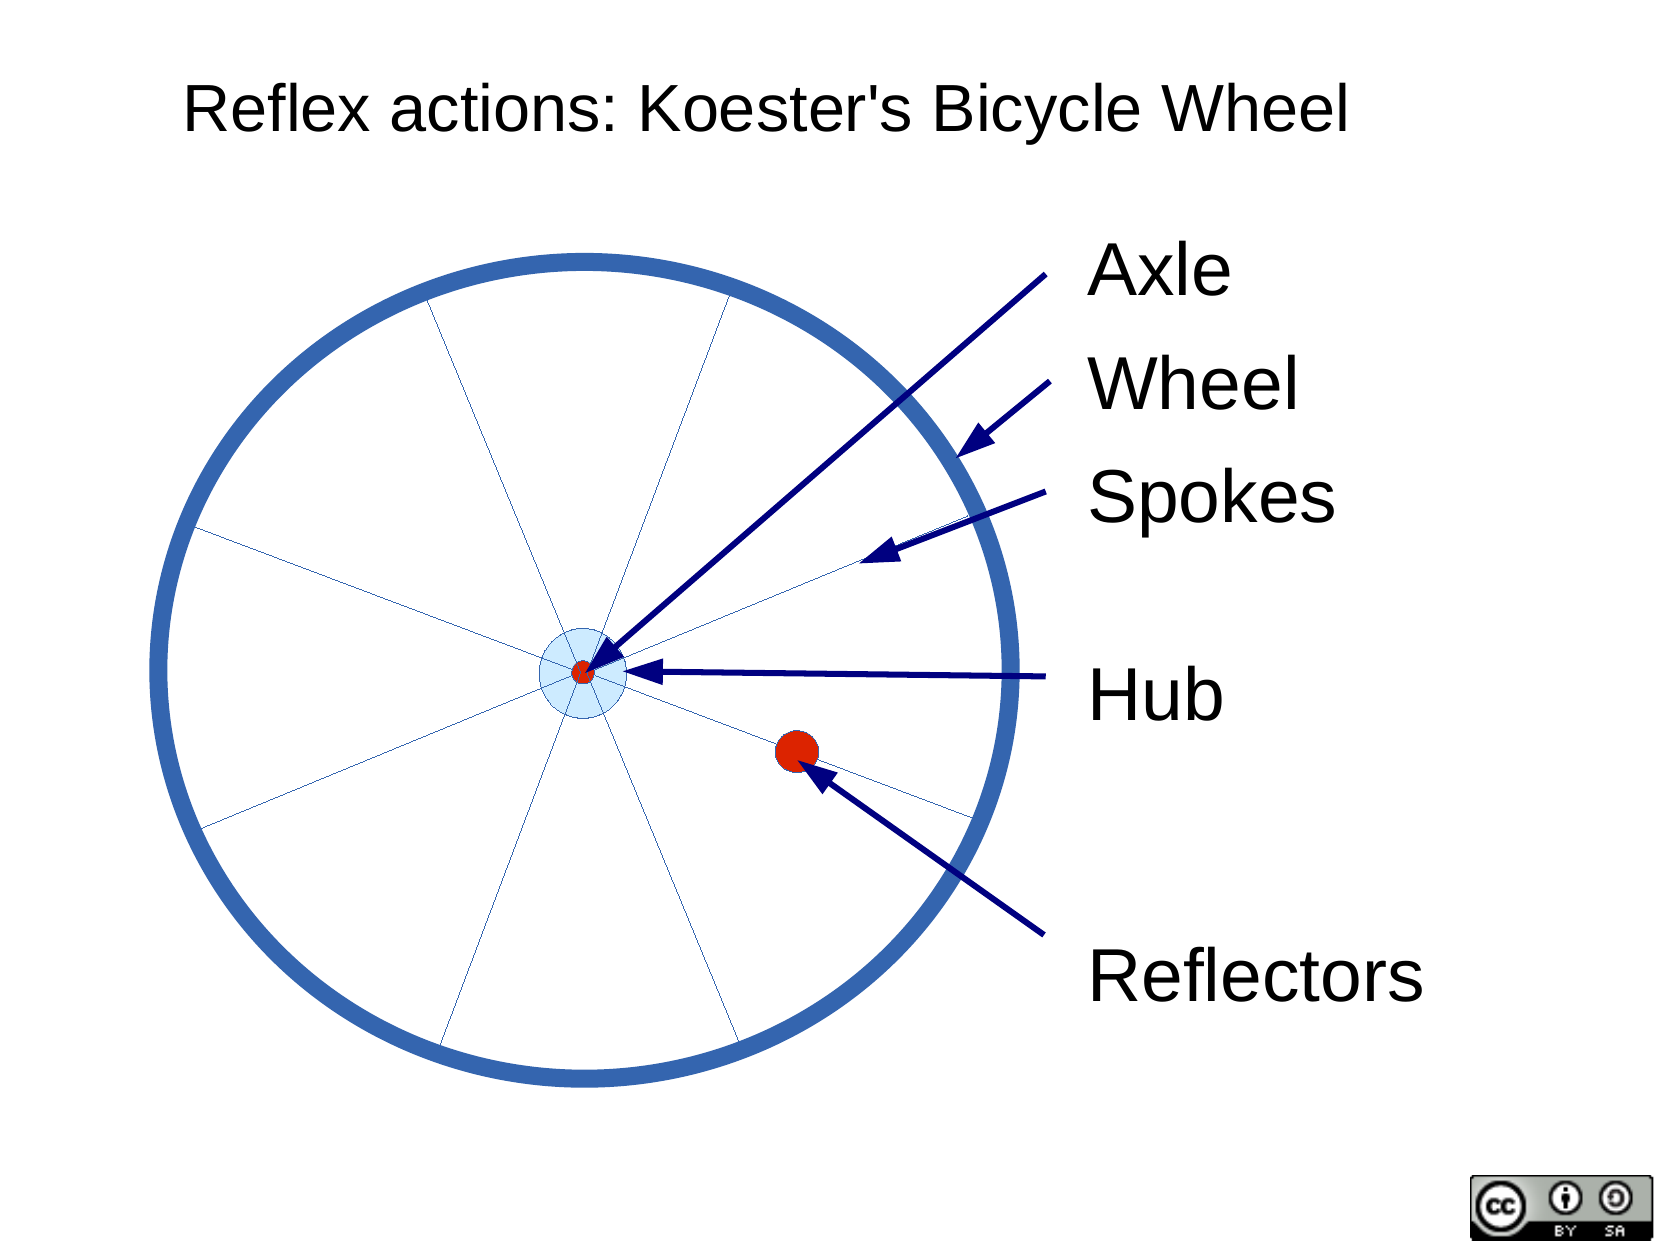

Reflex actions: Koester's Bicycle Wheel
# Axle
Wheel
Spokes
Hub
Reflectors